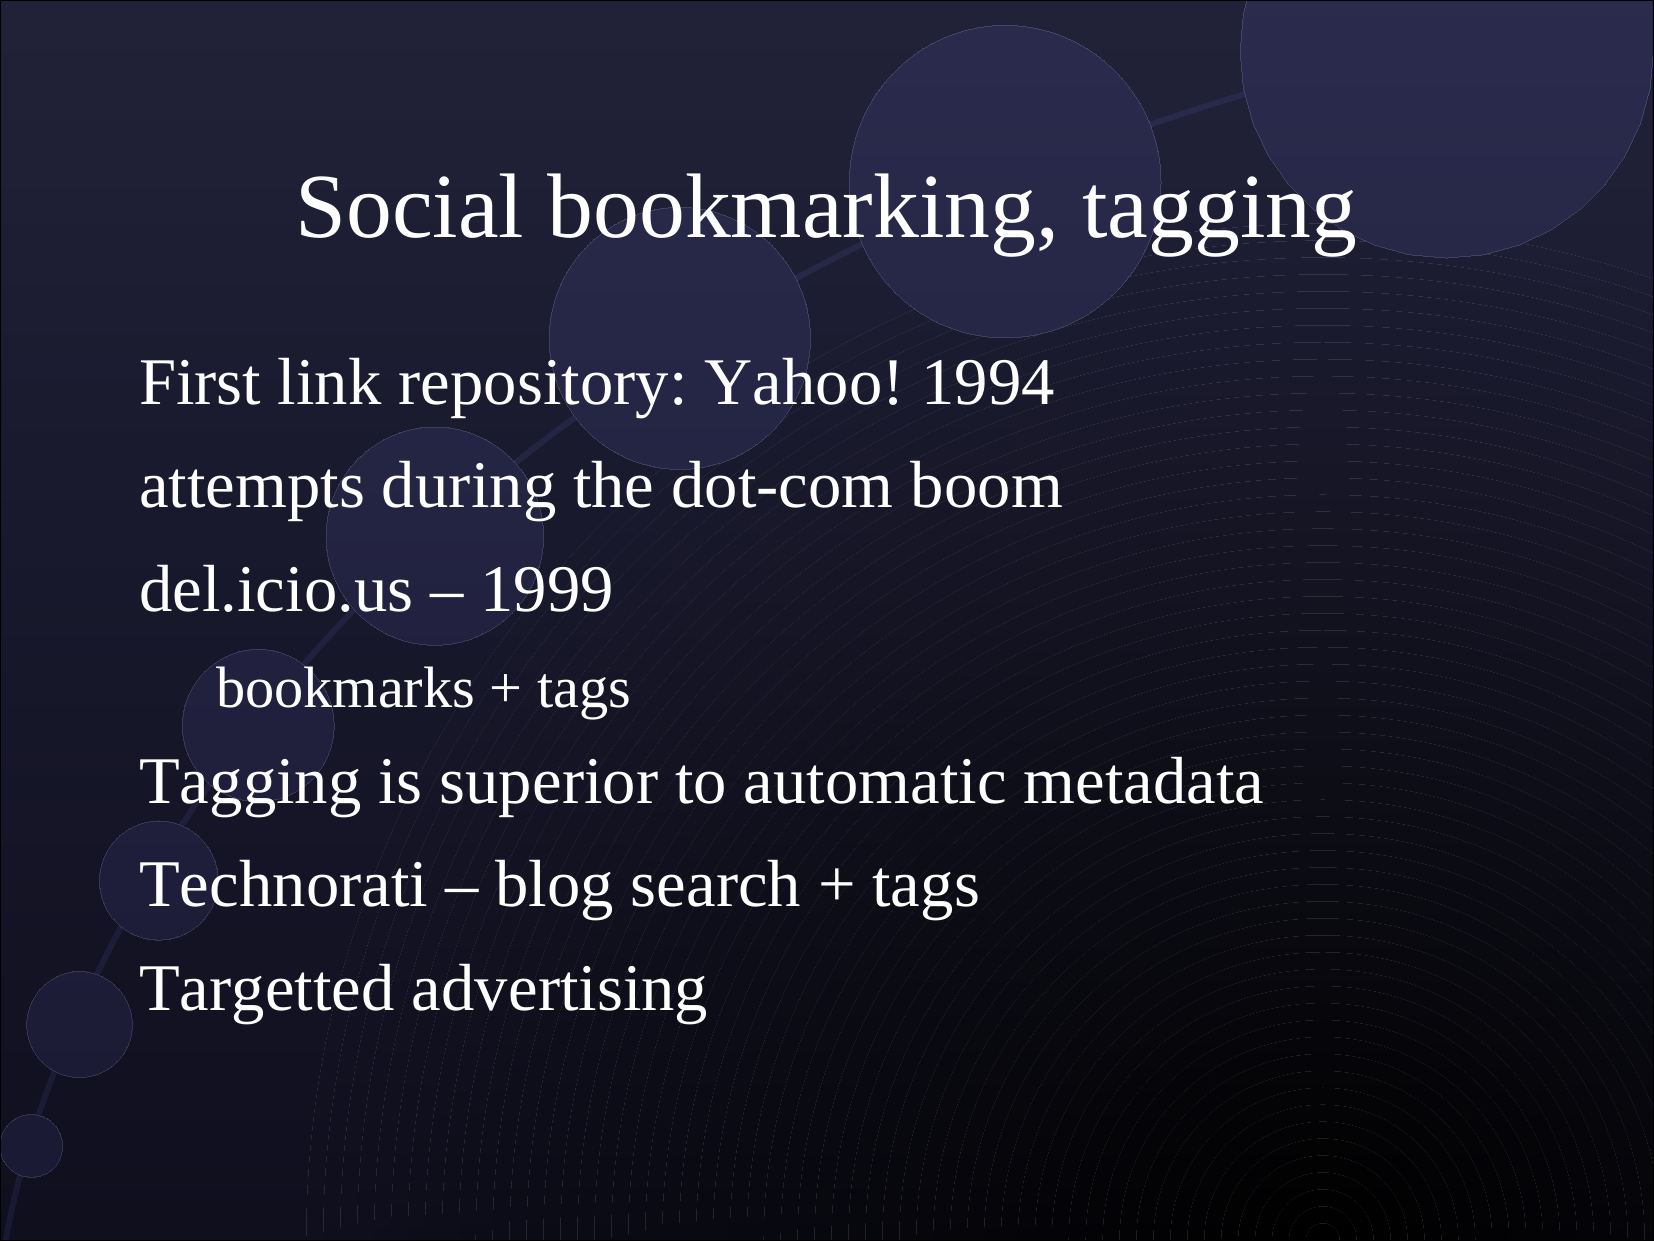

# Social bookmarking, tagging
First link repository: Yahoo! 1994
attempts during the dot-com boom
del.icio.us – 1999
bookmarks + tags
Tagging is superior to automatic metadata
Technorati – blog search + tags
Targetted advertising